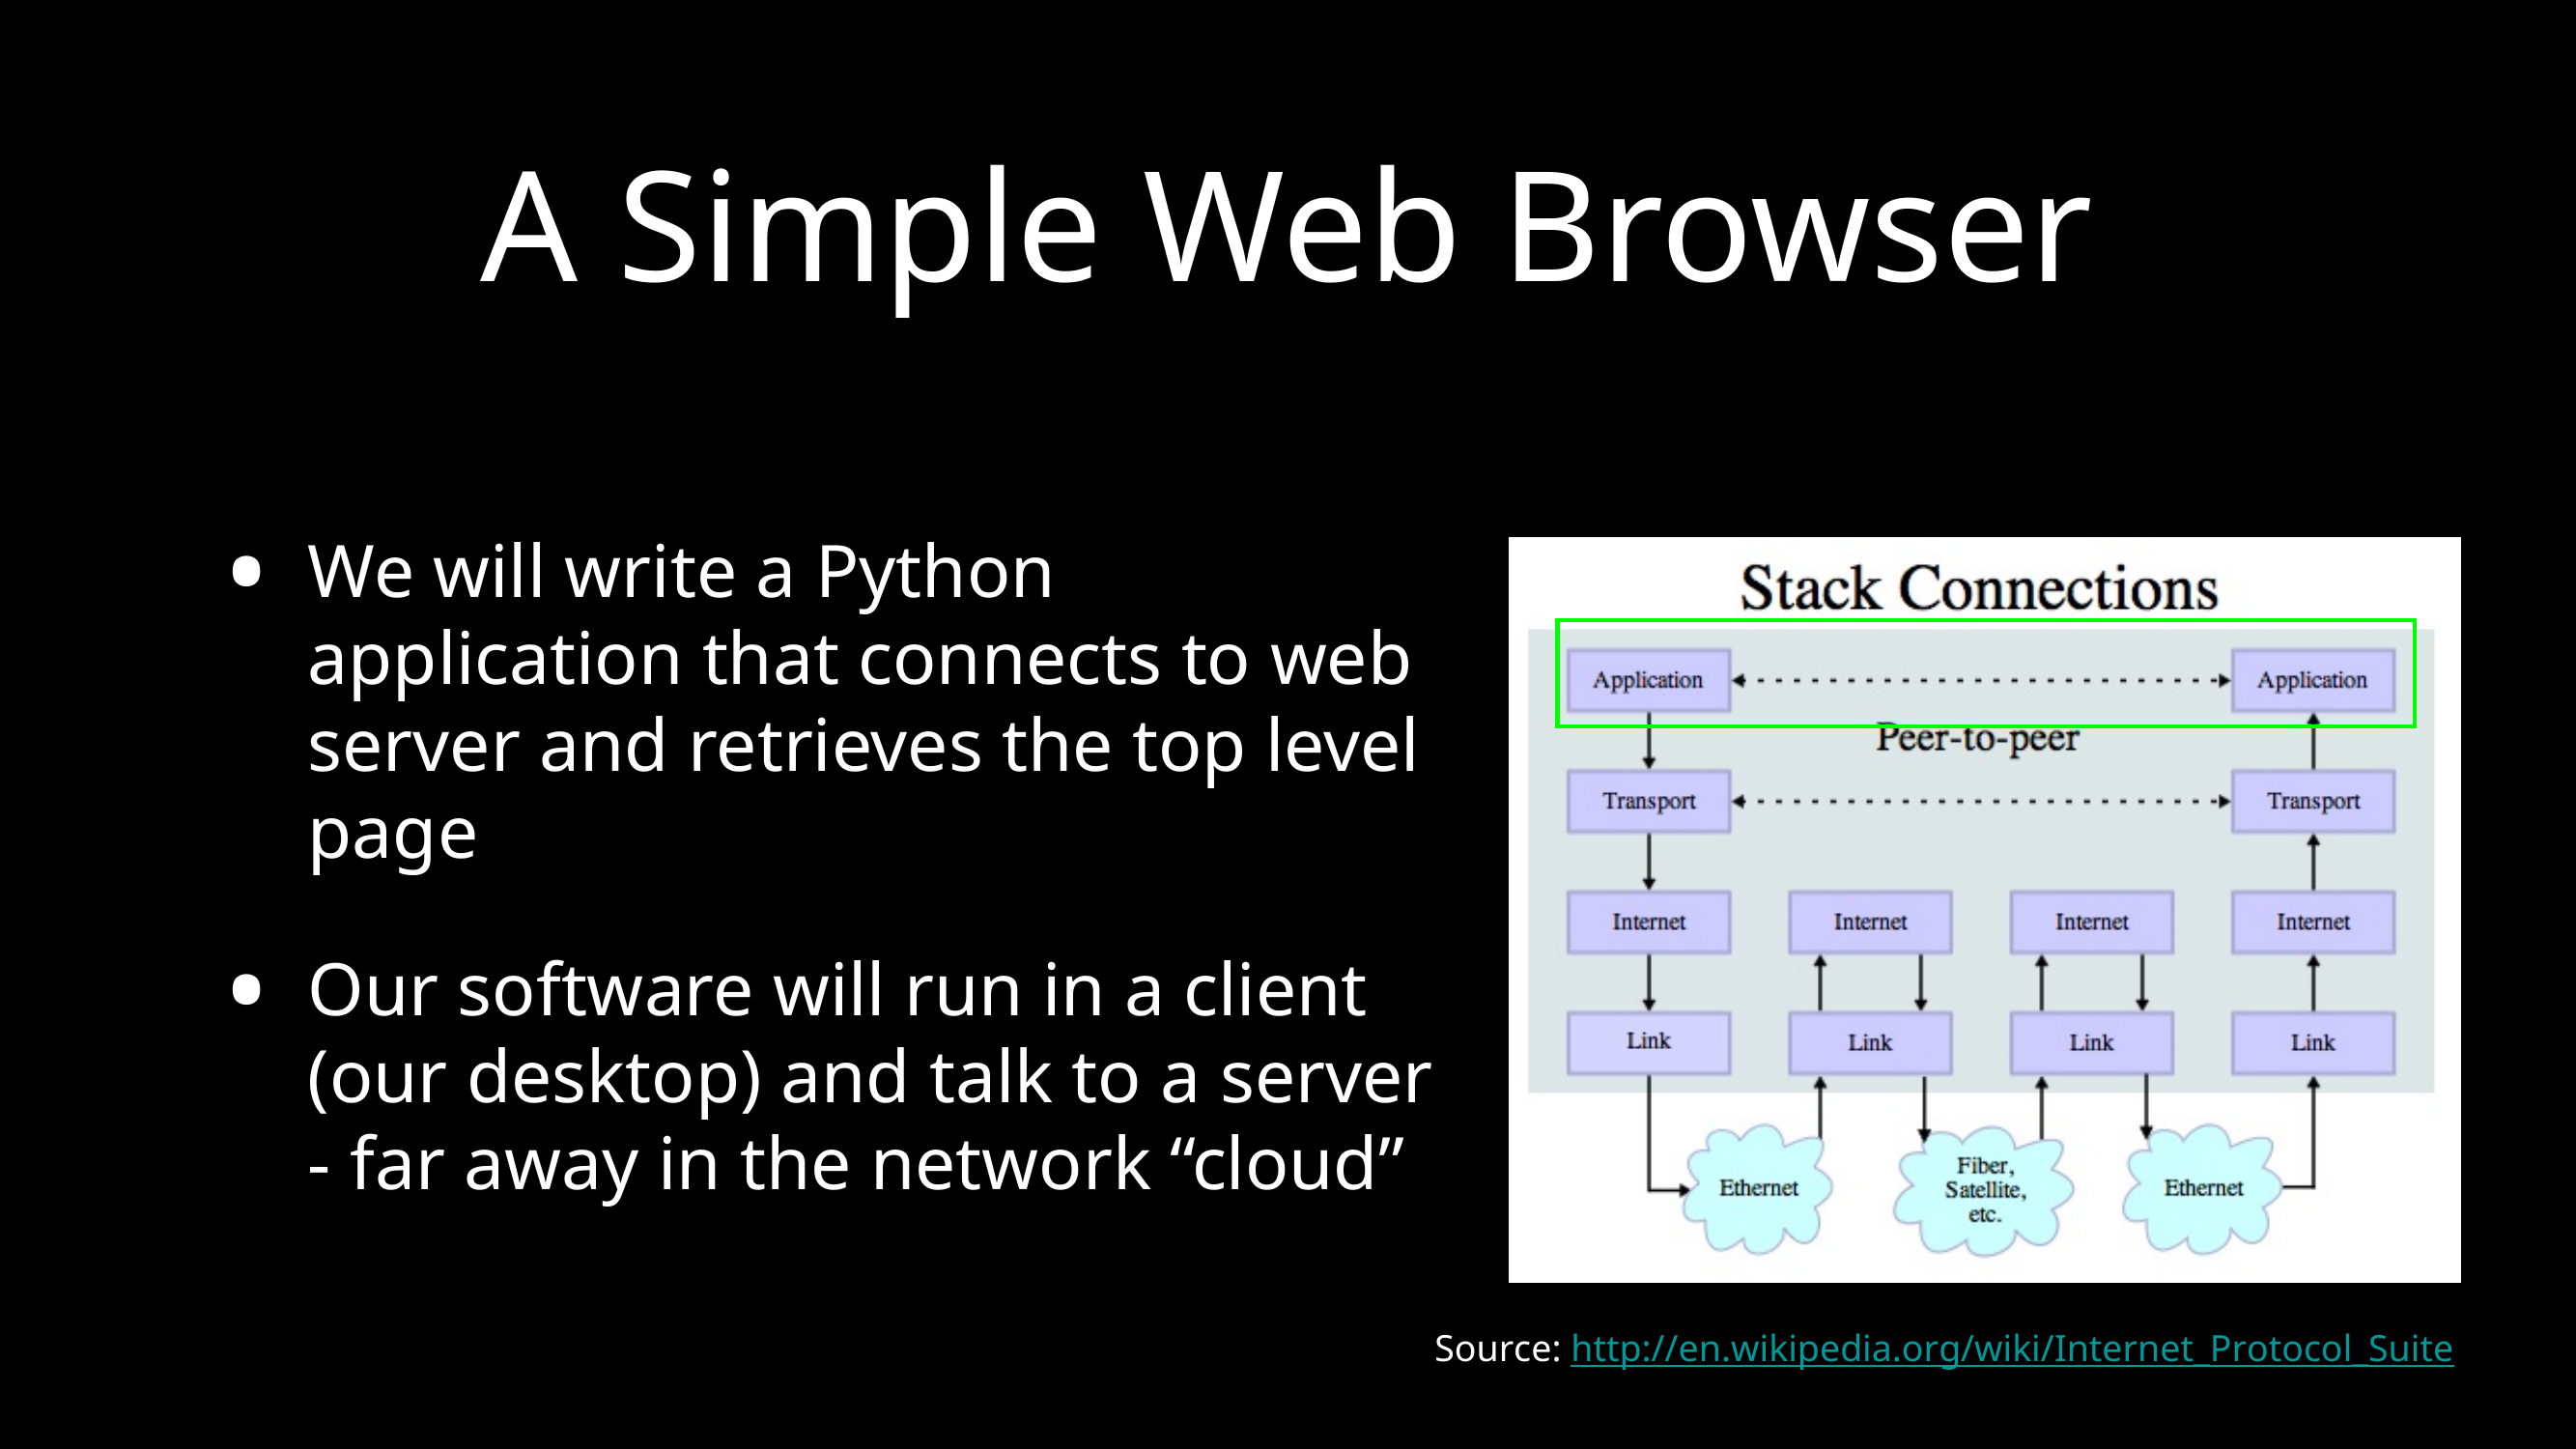

# A Simple Web Browser
We will write a Python application that connects to web server and retrieves the top level page
Our software will run in a client (our desktop) and talk to a server - far away in the network “cloud”
Source: http://en.wikipedia.org/wiki/Internet_Protocol_Suite